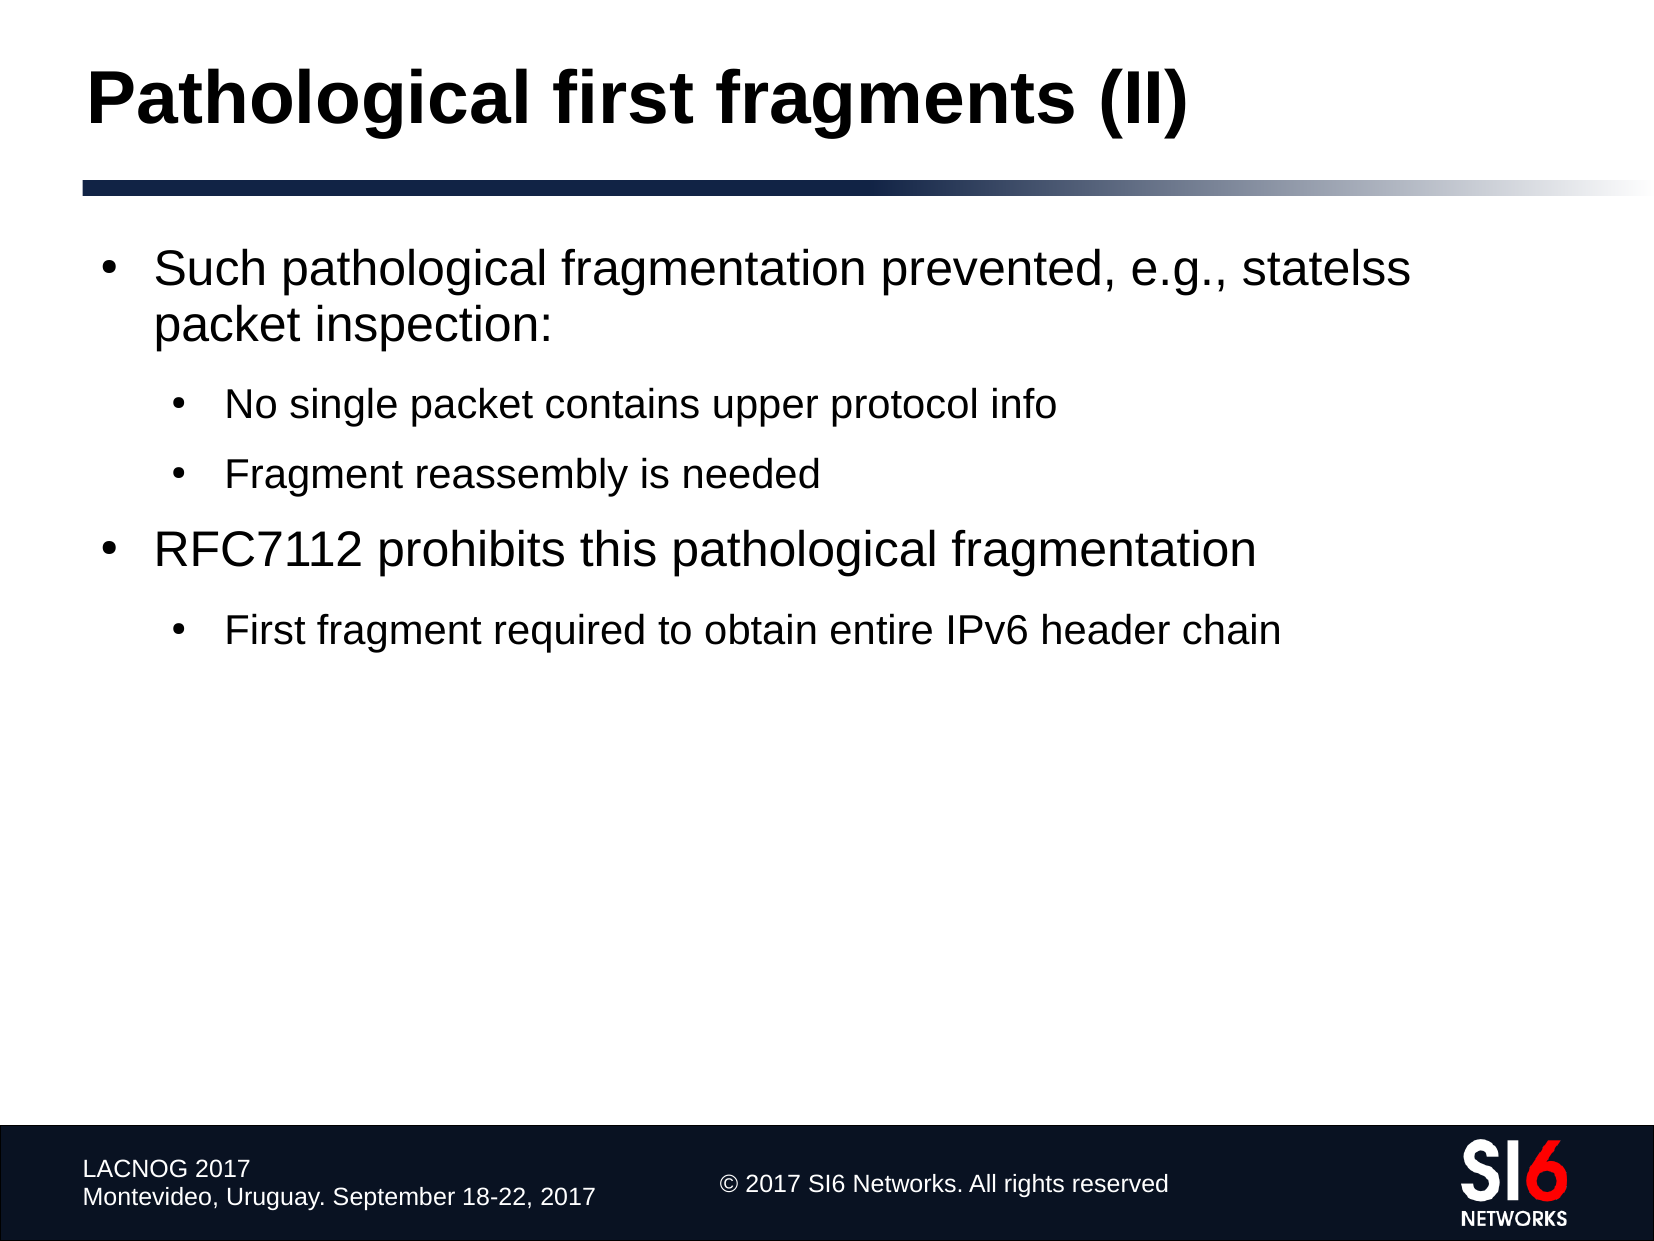

# Pathological first fragments (II)
Such pathological fragmentation prevented, e.g., statelss packet inspection:
No single packet contains upper protocol info
Fragment reassembly is needed
RFC7112 prohibits this pathological fragmentation
First fragment required to obtain entire IPv6 header chain